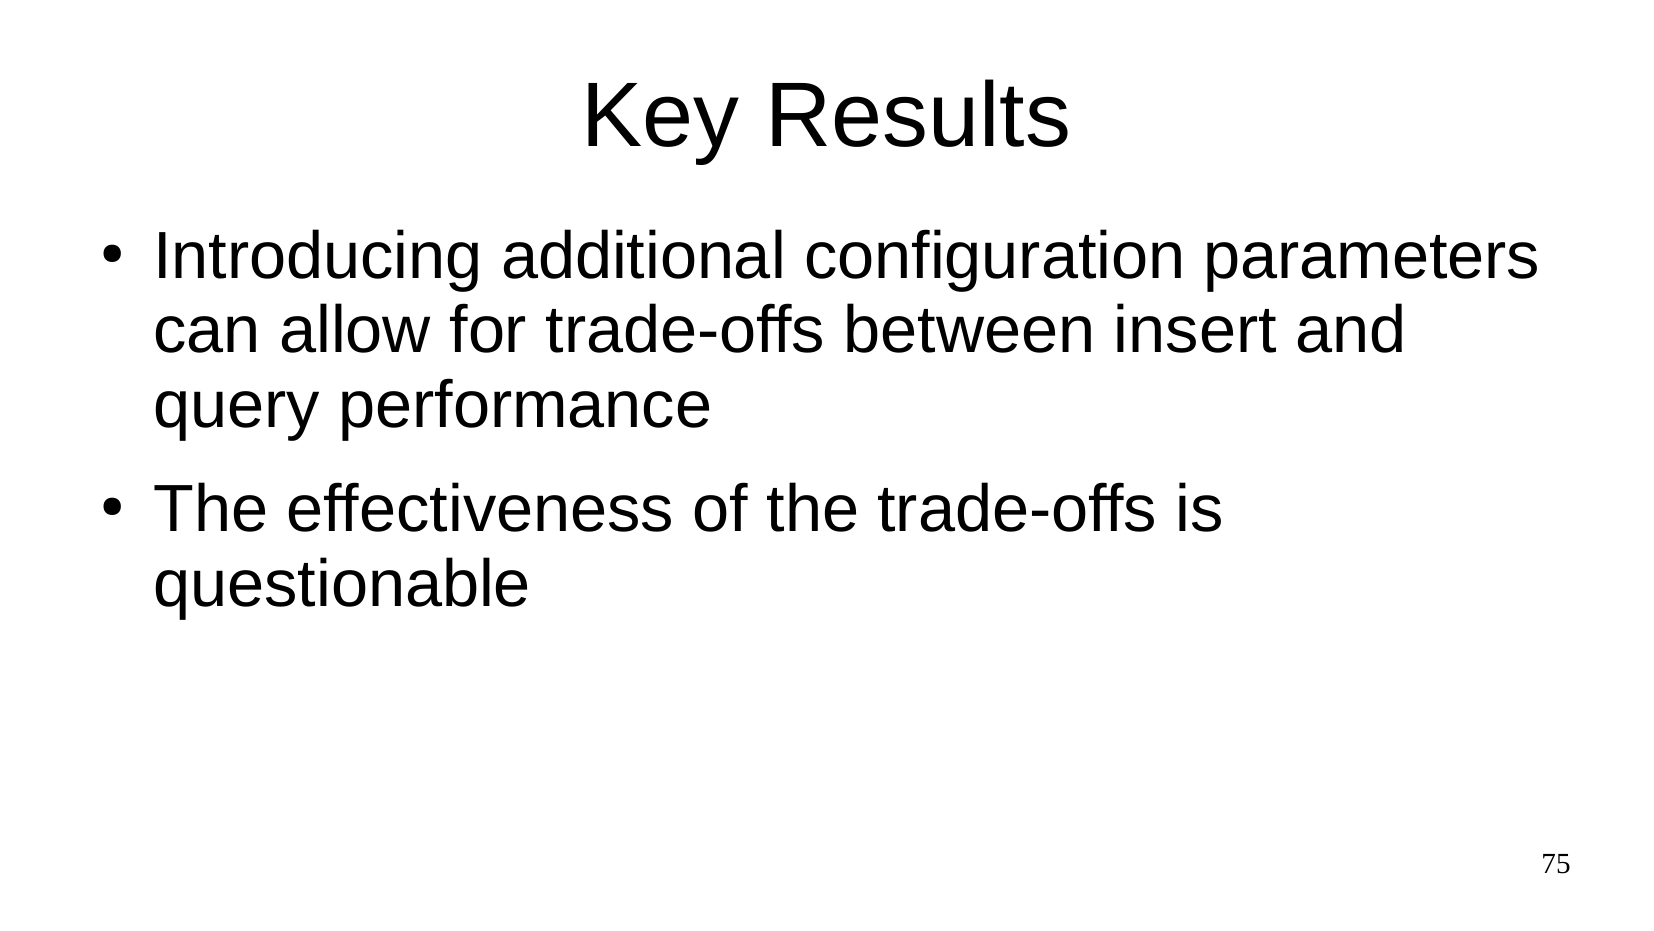

# Key Results
Introducing additional configuration parameters can allow for trade-offs between insert and query performance
The effectiveness of the trade-offs is questionable
75